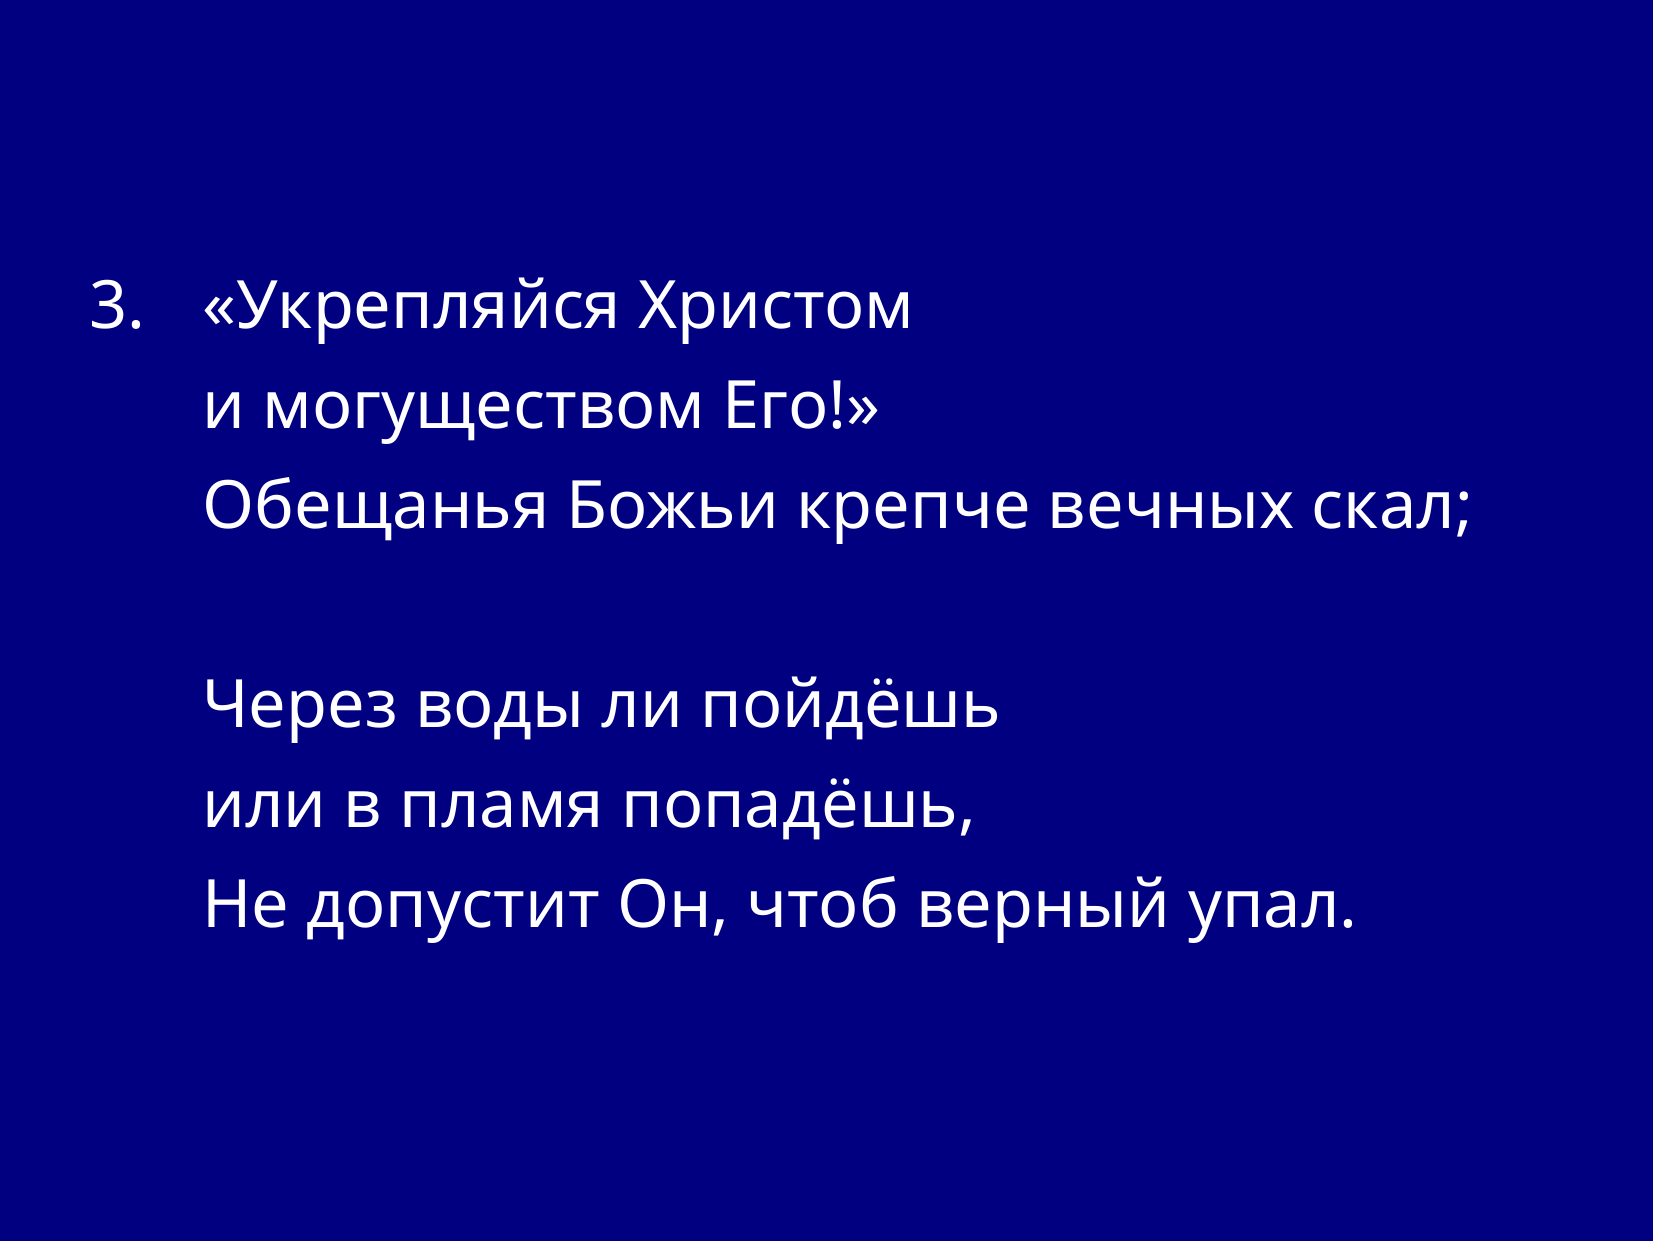

3.	«Укрепляйся Христом
	и могуществом Его!»
	Обещанья Божьи крепче вечных скал;
	Через воды ли пойдёшь
	или в пламя попадёшь,
	Не допустит Он, чтоб верный упал.